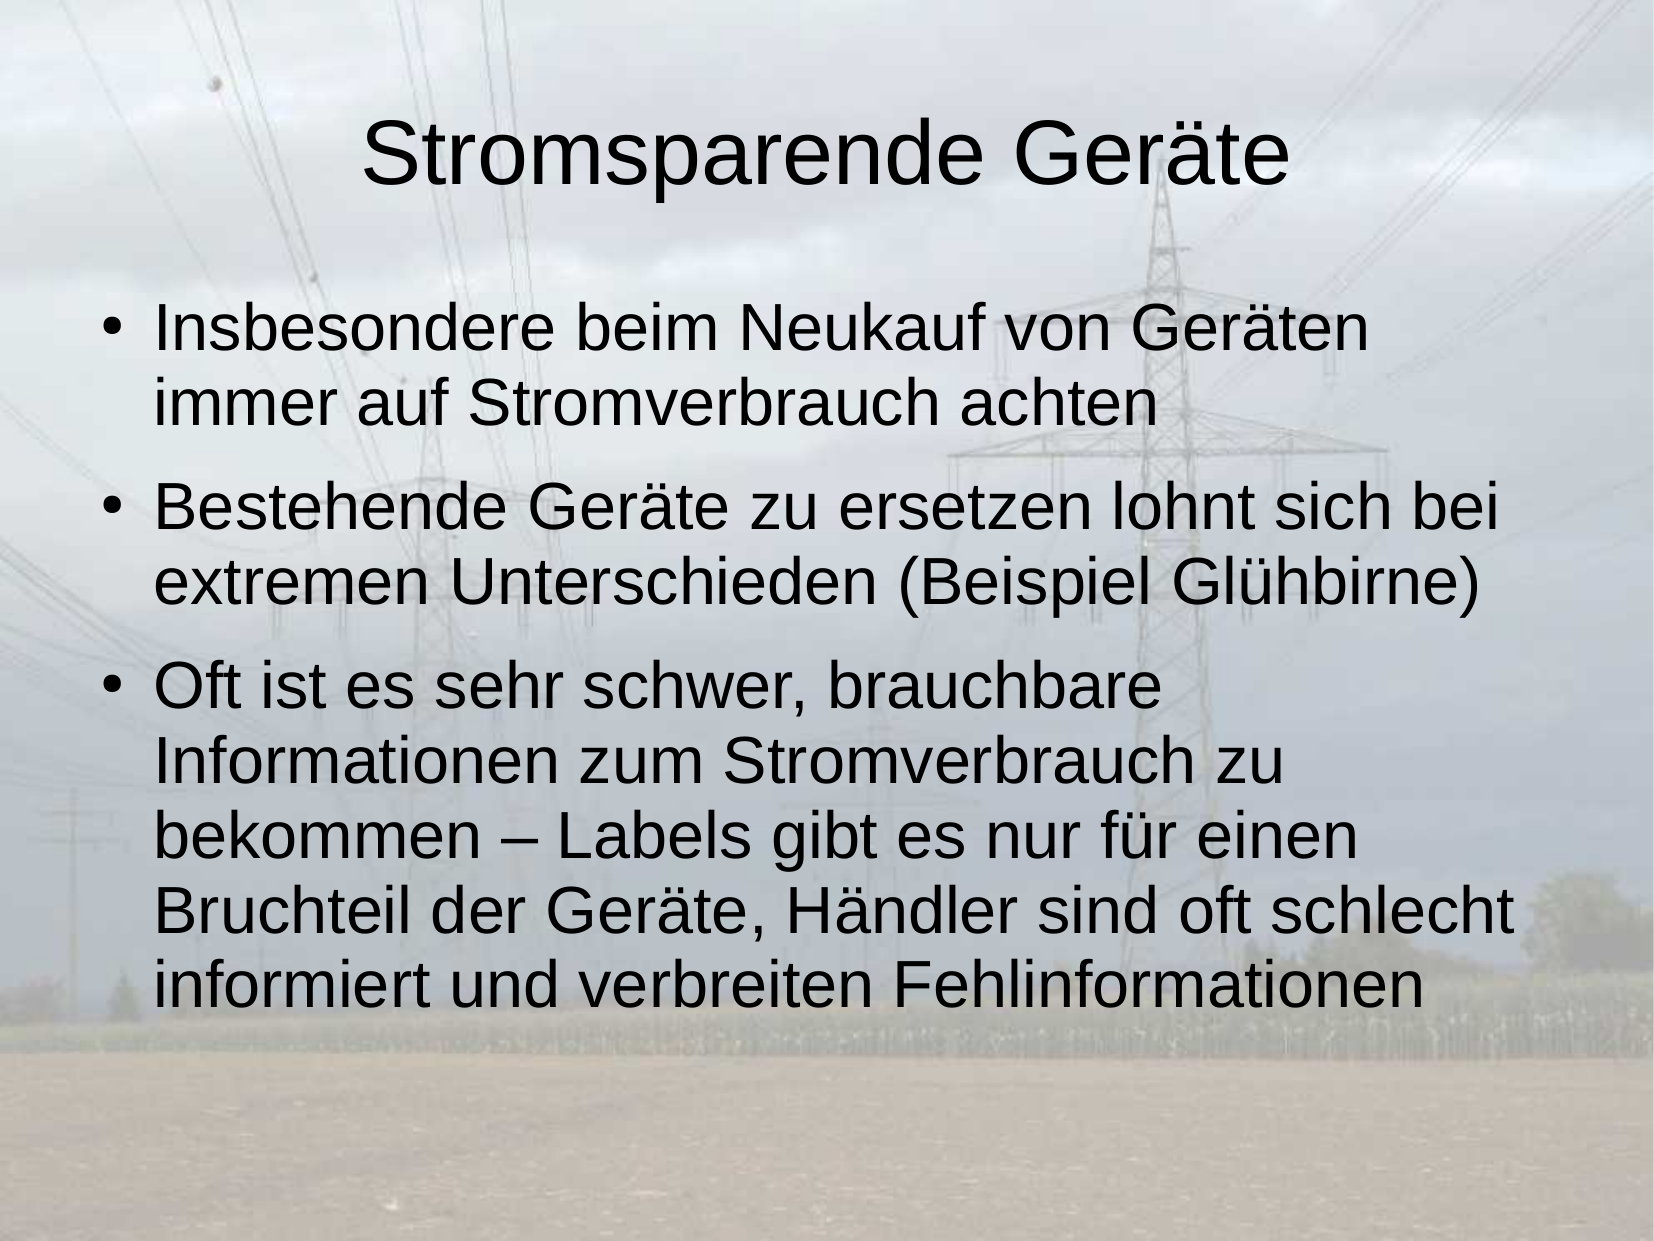

# Stromsparende Geräte
Insbesondere beim Neukauf von Geräten immer auf Stromverbrauch achten
Bestehende Geräte zu ersetzen lohnt sich bei extremen Unterschieden (Beispiel Glühbirne)
Oft ist es sehr schwer, brauchbare Informationen zum Stromverbrauch zu bekommen – Labels gibt es nur für einen Bruchteil der Geräte, Händler sind oft schlecht informiert und verbreiten Fehlinformationen